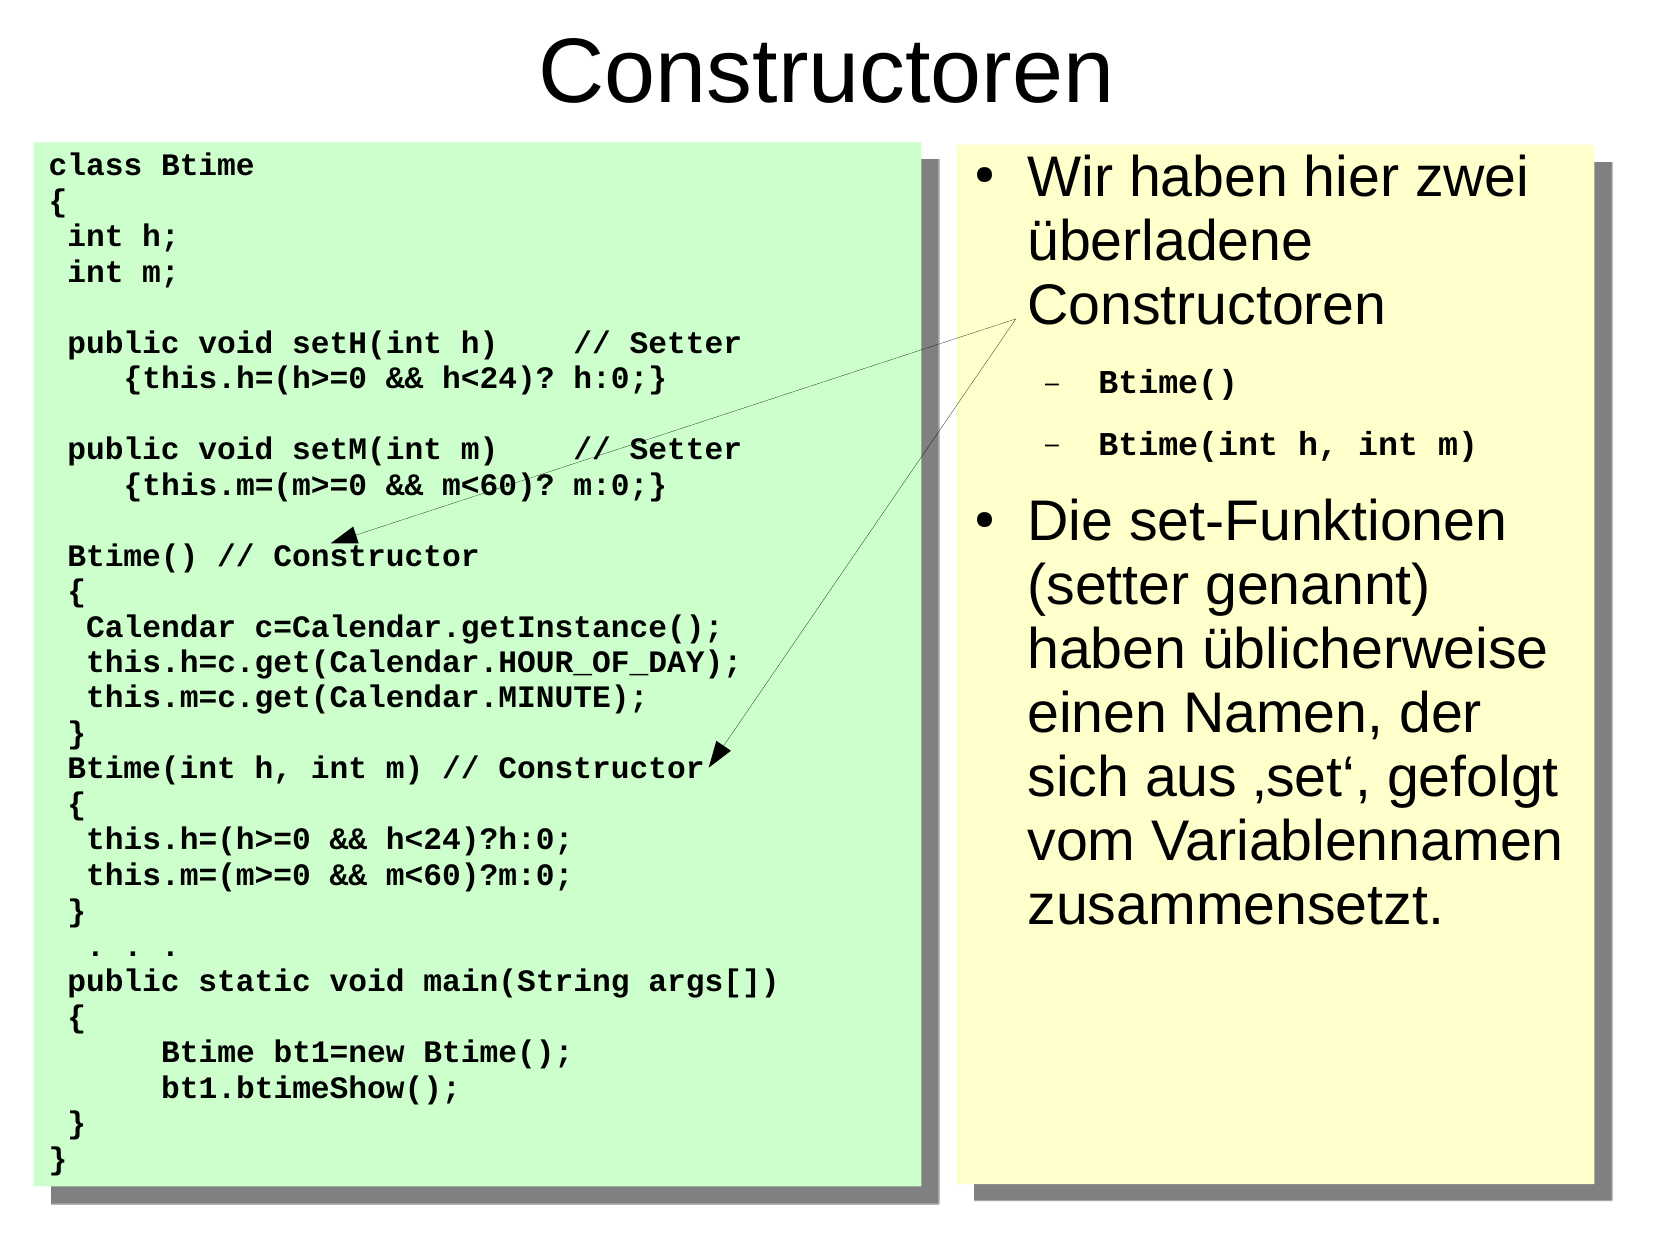

# Constructoren
class Btime
{
 int h;
 int m;
 public void setH(int h) // Setter
 {this.h=(h>=0 && h<24)? h:0;}
 public void setM(int m) // Setter
 {this.m=(m>=0 && m<60)? m:0;}
 Btime() // Constructor
 {
 Calendar c=Calendar.getInstance();
 this.h=c.get(Calendar.HOUR_OF_DAY);
 this.m=c.get(Calendar.MINUTE);
 }
 Btime(int h, int m) // Constructor
 {
 this.h=(h>=0 && h<24)?h:0;
 this.m=(m>=0 && m<60)?m:0;
 }
 . . .
 public static void main(String args[])
 {
 Btime bt1=new Btime();
 bt1.btimeShow();
 }
}
Wir haben hier zwei überladene Constructoren
Btime()
Btime(int h, int m)
Die set-Funktionen (setter genannt) haben üblicherweise einen Namen, der sich aus ‚set‘, gefolgt vom Variablennamen zusammensetzt.
11